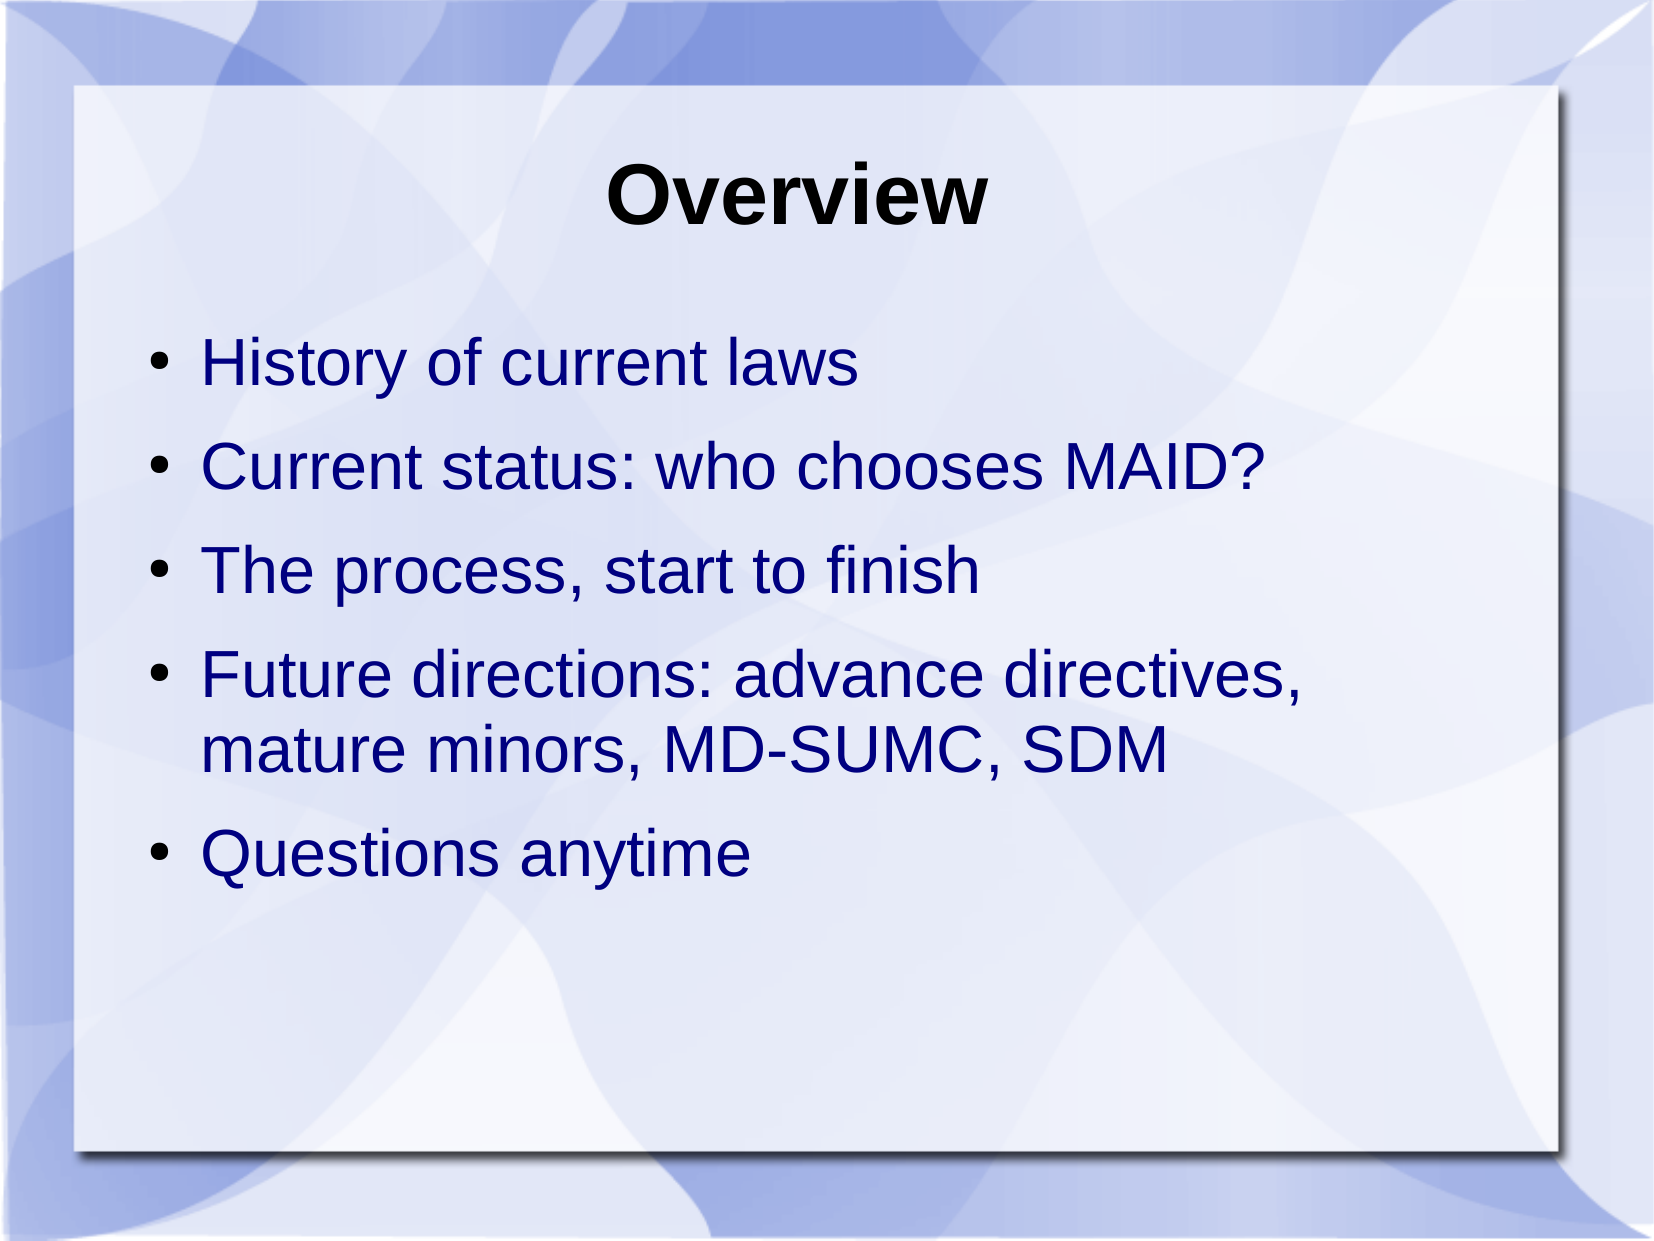

# Overview
History of current laws
Current status: who chooses MAID?
The process, start to finish
Future directions: advance directives, mature minors, MD-SUMC, SDM
Questions anytime